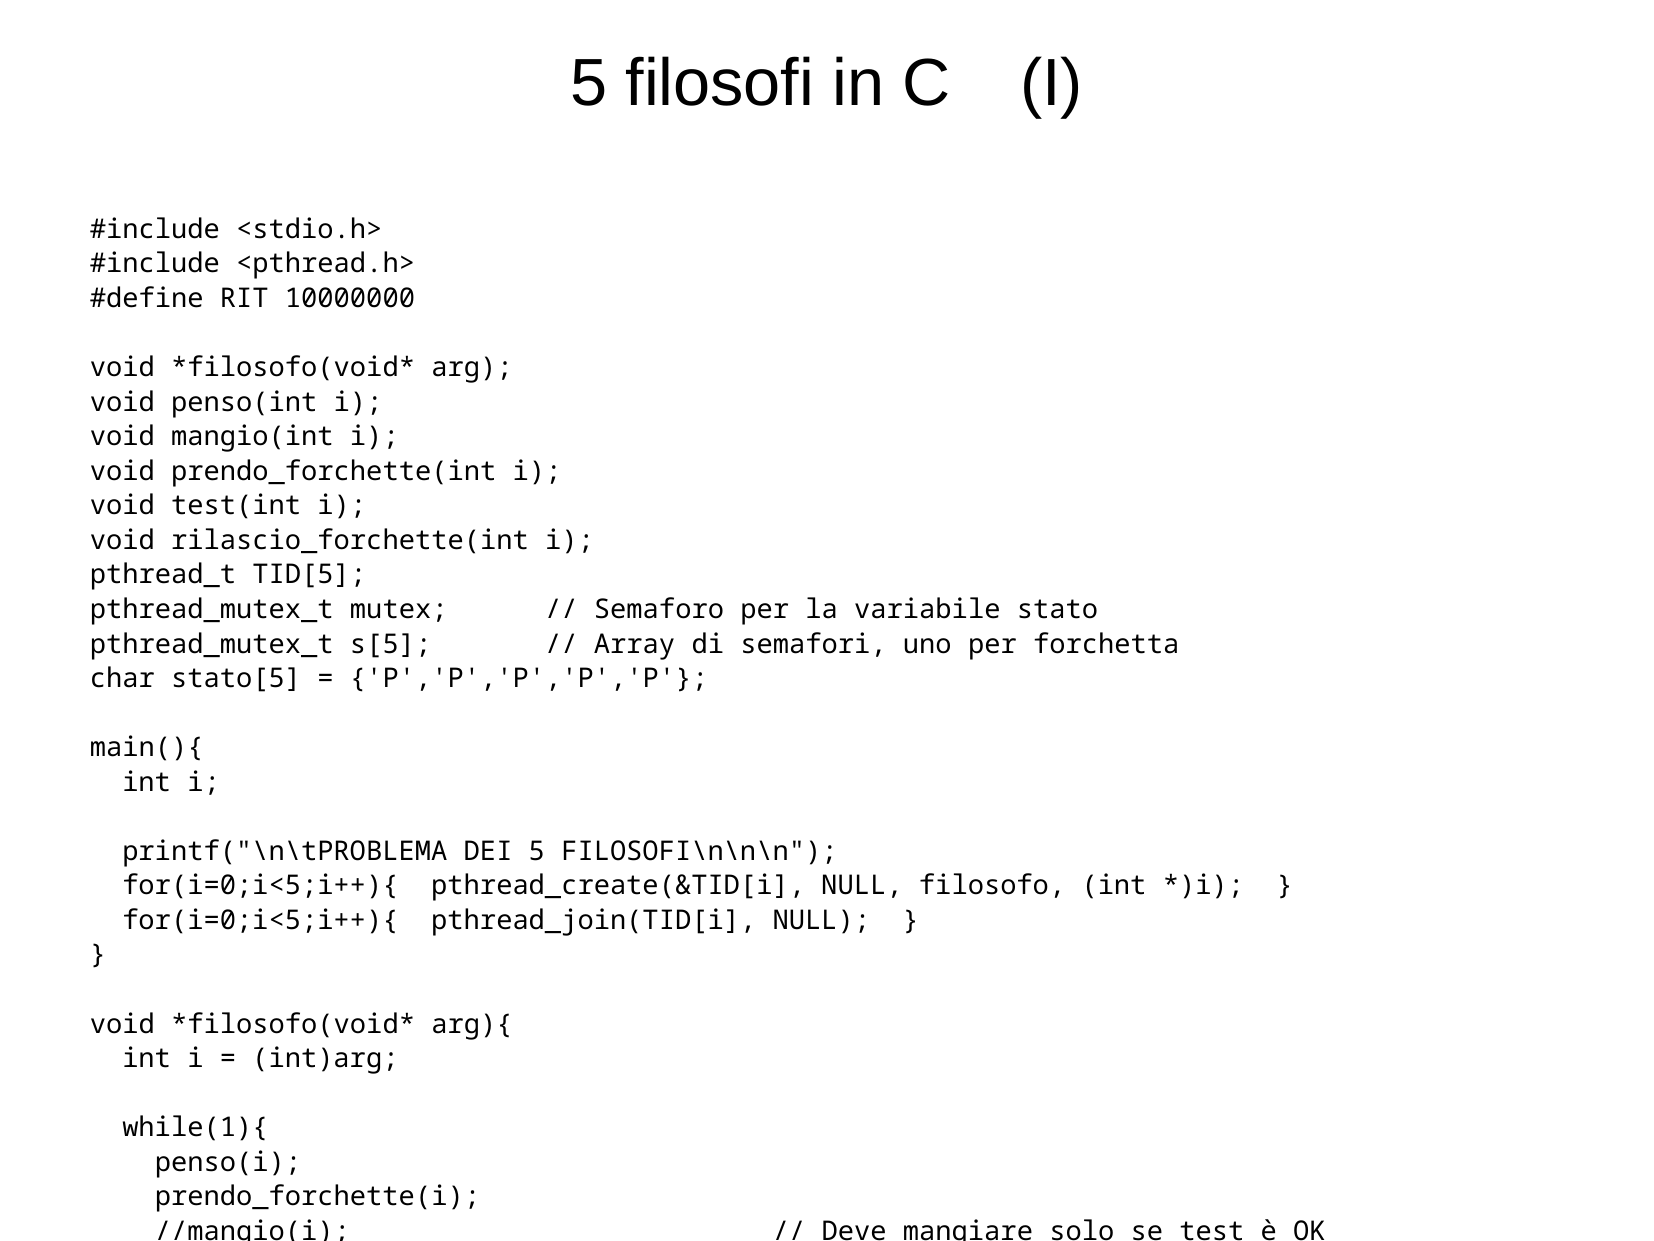

# 5 filosofi in C	(I)
#include <stdio.h>
#include <pthread.h>
#define RIT 10000000
void *filosofo(void* arg);
void penso(int i);
void mangio(int i);
void prendo_forchette(int i);
void test(int i);
void rilascio_forchette(int i);
pthread_t TID[5];
pthread_mutex_t mutex; // Semaforo per la variabile stato
pthread_mutex_t s[5]; // Array di semafori, uno per forchetta
char stato[5] = {'P','P','P','P','P'};
main(){
 int i;
 printf("\n\tPROBLEMA DEI 5 FILOSOFI\n\n\n");
 for(i=0;i<5;i++){ pthread_create(&TID[i], NULL, filosofo, (int *)i); }
 for(i=0;i<5;i++){ pthread_join(TID[i], NULL); }
}
void *filosofo(void* arg){
 int i = (int)arg;
 while(1){
 penso(i);
 prendo_forchette(i);
 //mangio(i); // Deve mangiare solo se test è OK
 rilascio_forchette(i);
 }
}